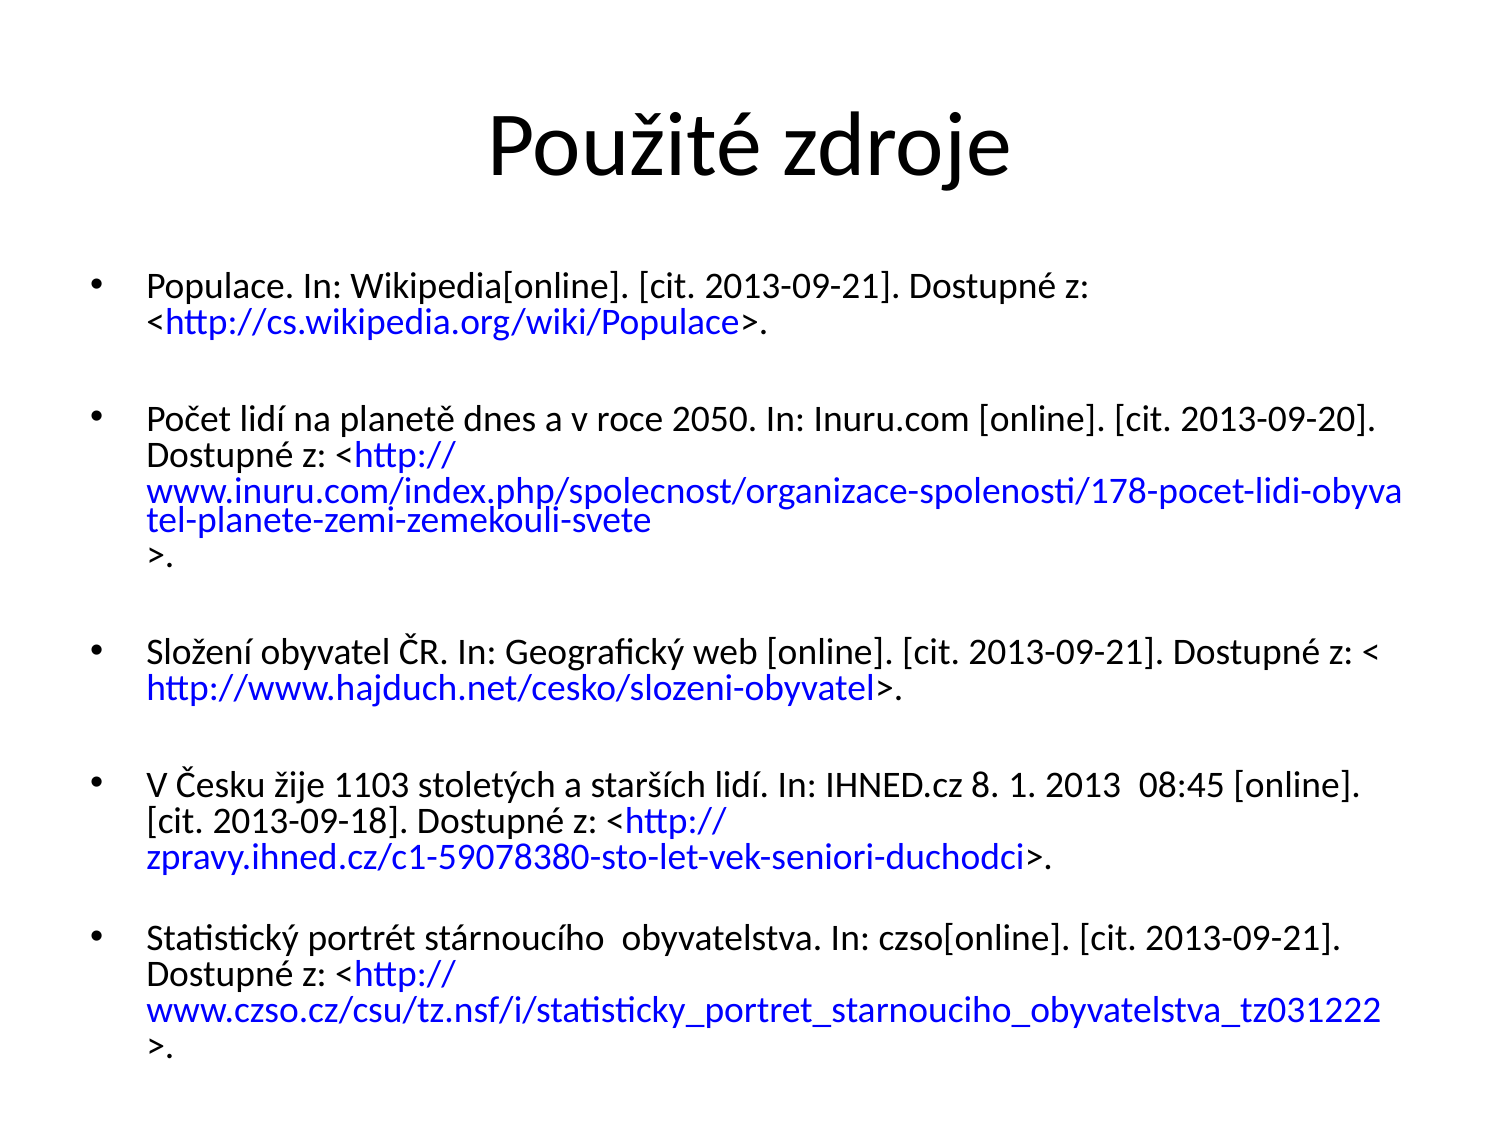

# Použité zdroje
Populace. In: Wikipedia[online]. [cit. 2013-09-21]. Dostupné z:
<http://cs.wikipedia.org/wiki/Populace>.
Počet lidí na planetě dnes a v roce 2050. In: Inuru.com [online]. [cit. 2013-09-20]. Dostupné z: <http://www.inuru.com/index.php/spolecnost/organizace-spolenosti/178-pocet-lidi-obyvatel-planete-zemi-zemekouli-svete>.
Složení obyvatel ČR. In: Geografický web [online]. [cit. 2013-09-21]. Dostupné z: <http://www.hajduch.net/cesko/slozeni-obyvatel>.
V Česku žije 1103 stoletých a starších lidí. In: IHNED.cz 8. 1. 2013  08:45 [online]. [cit. 2013-09-18]. Dostupné z: <http://zpravy.ihned.cz/c1-59078380-sto-let-vek-seniori-duchodci>.
Statistický portrét stárnoucího  obyvatelstva. In: czso[online]. [cit. 2013-09-21]. Dostupné z: <http://www.czso.cz/csu/tz.nsf/i/statisticky_portret_starnouciho_obyvatelstva_tz031222>.